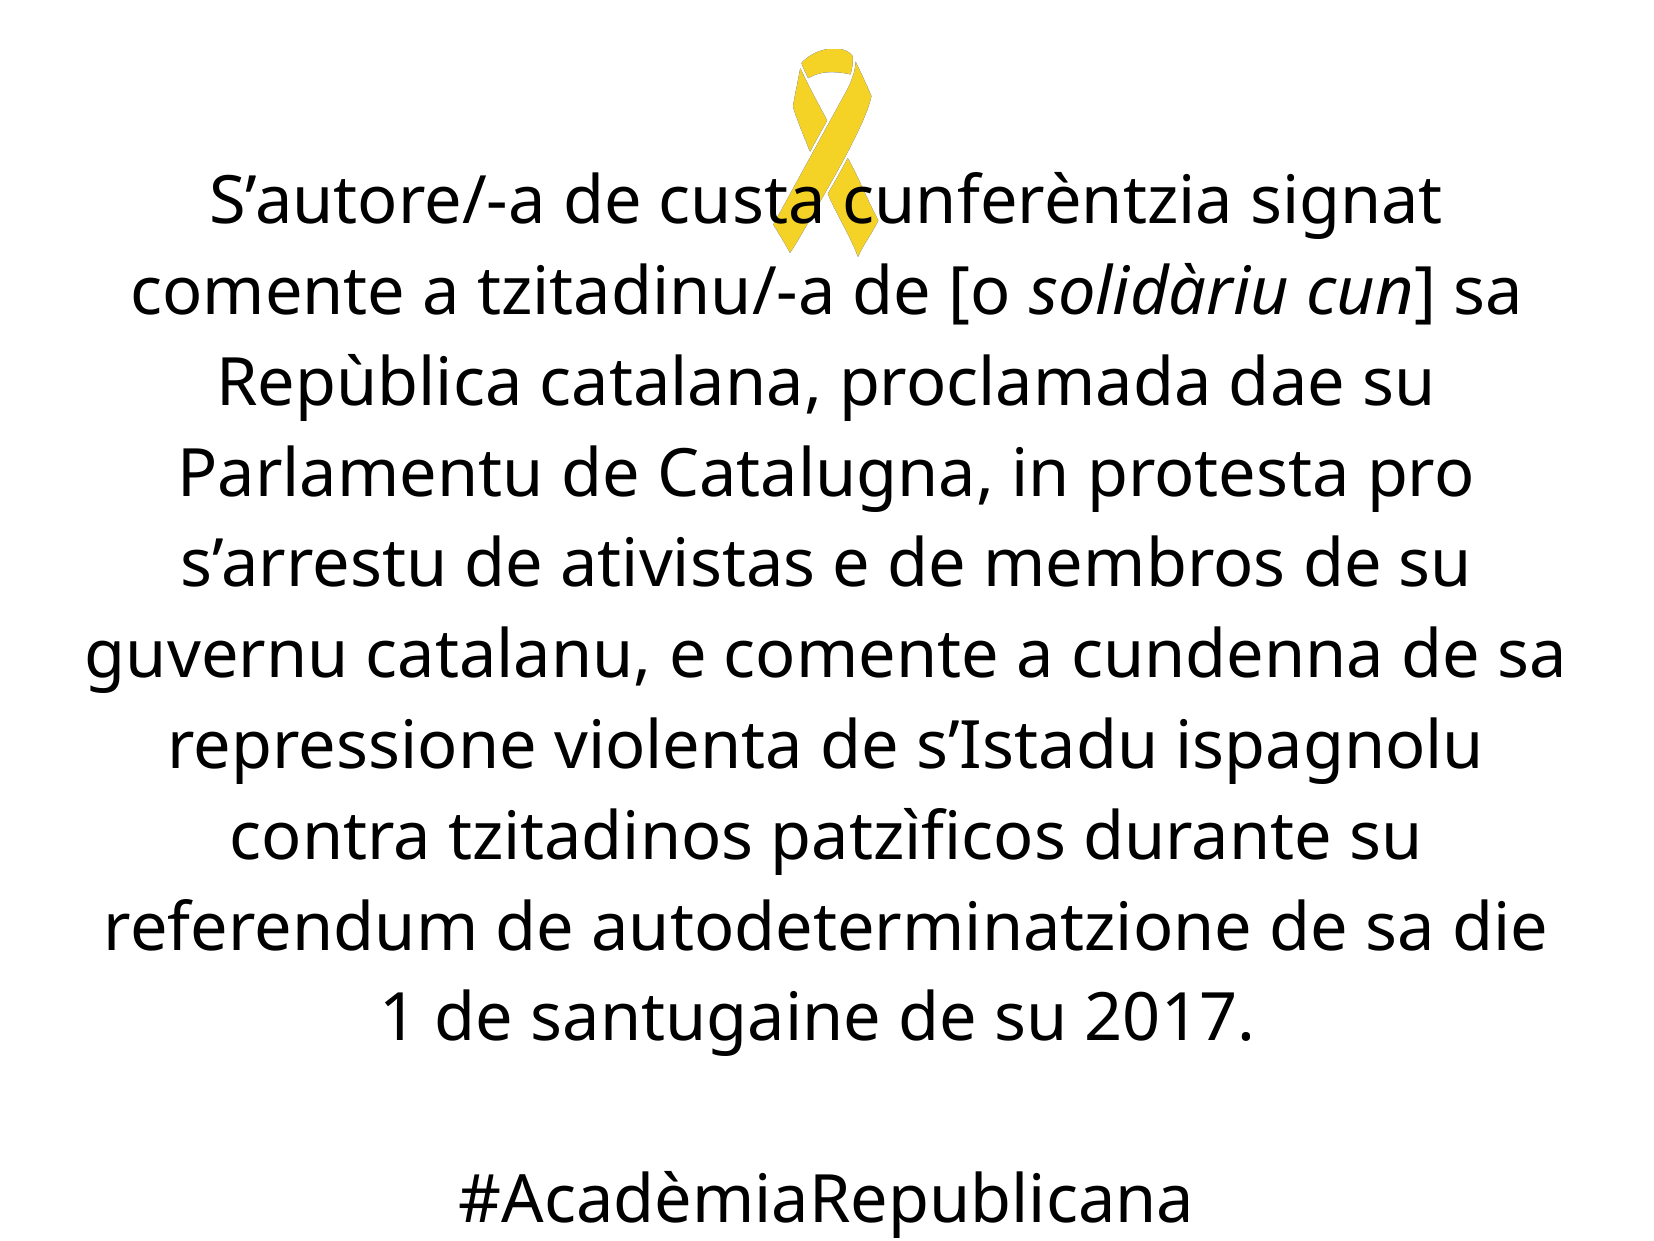

# S’autore/-a de custa cunferèntzia signat comente a tzitadinu/-a de [o solidàriu cun] sa Repùblica catalana, proclamada dae su Parlamentu de Catalugna, in protesta pro s’arrestu de ativistas e de membros de su guvernu catalanu, e comente a cundenna de sa repressione violenta de s’Istadu ispagnolu contra tzitadinos patzìficos durante su referendum de autodeterminatzione de sa die 1 de santugaine de su 2017.
#AcadèmiaRepublicana